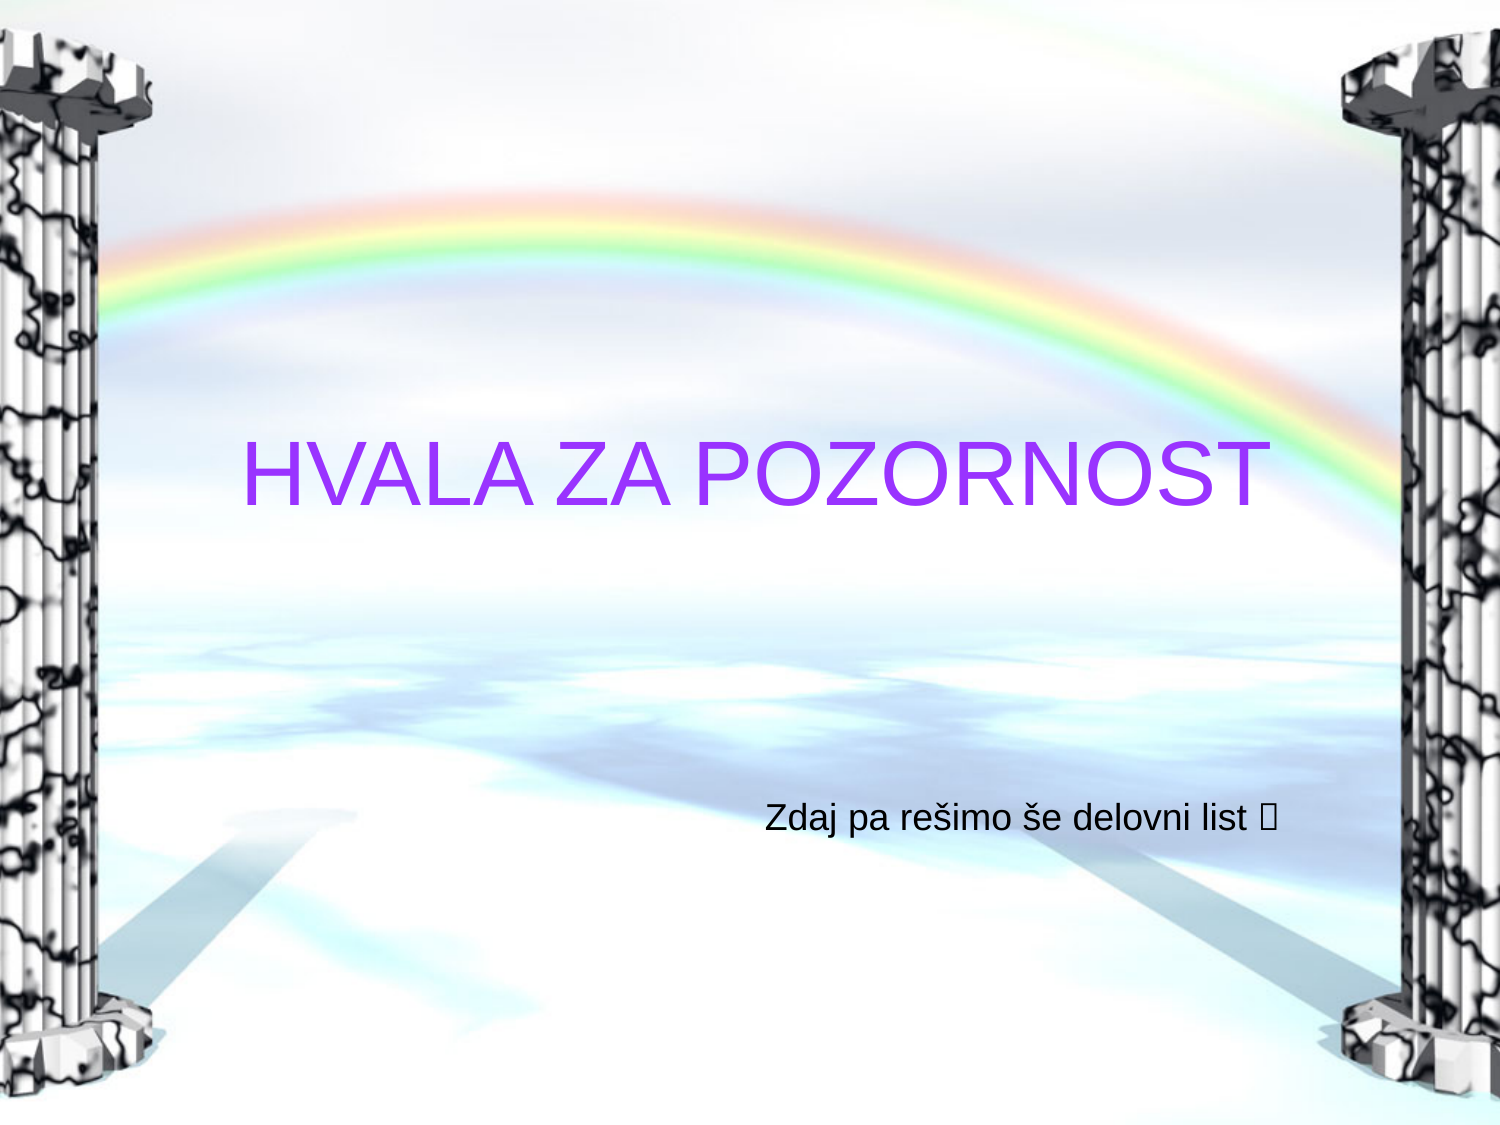

# HVALA ZA POZORNOST
Zdaj pa rešimo še delovni list 